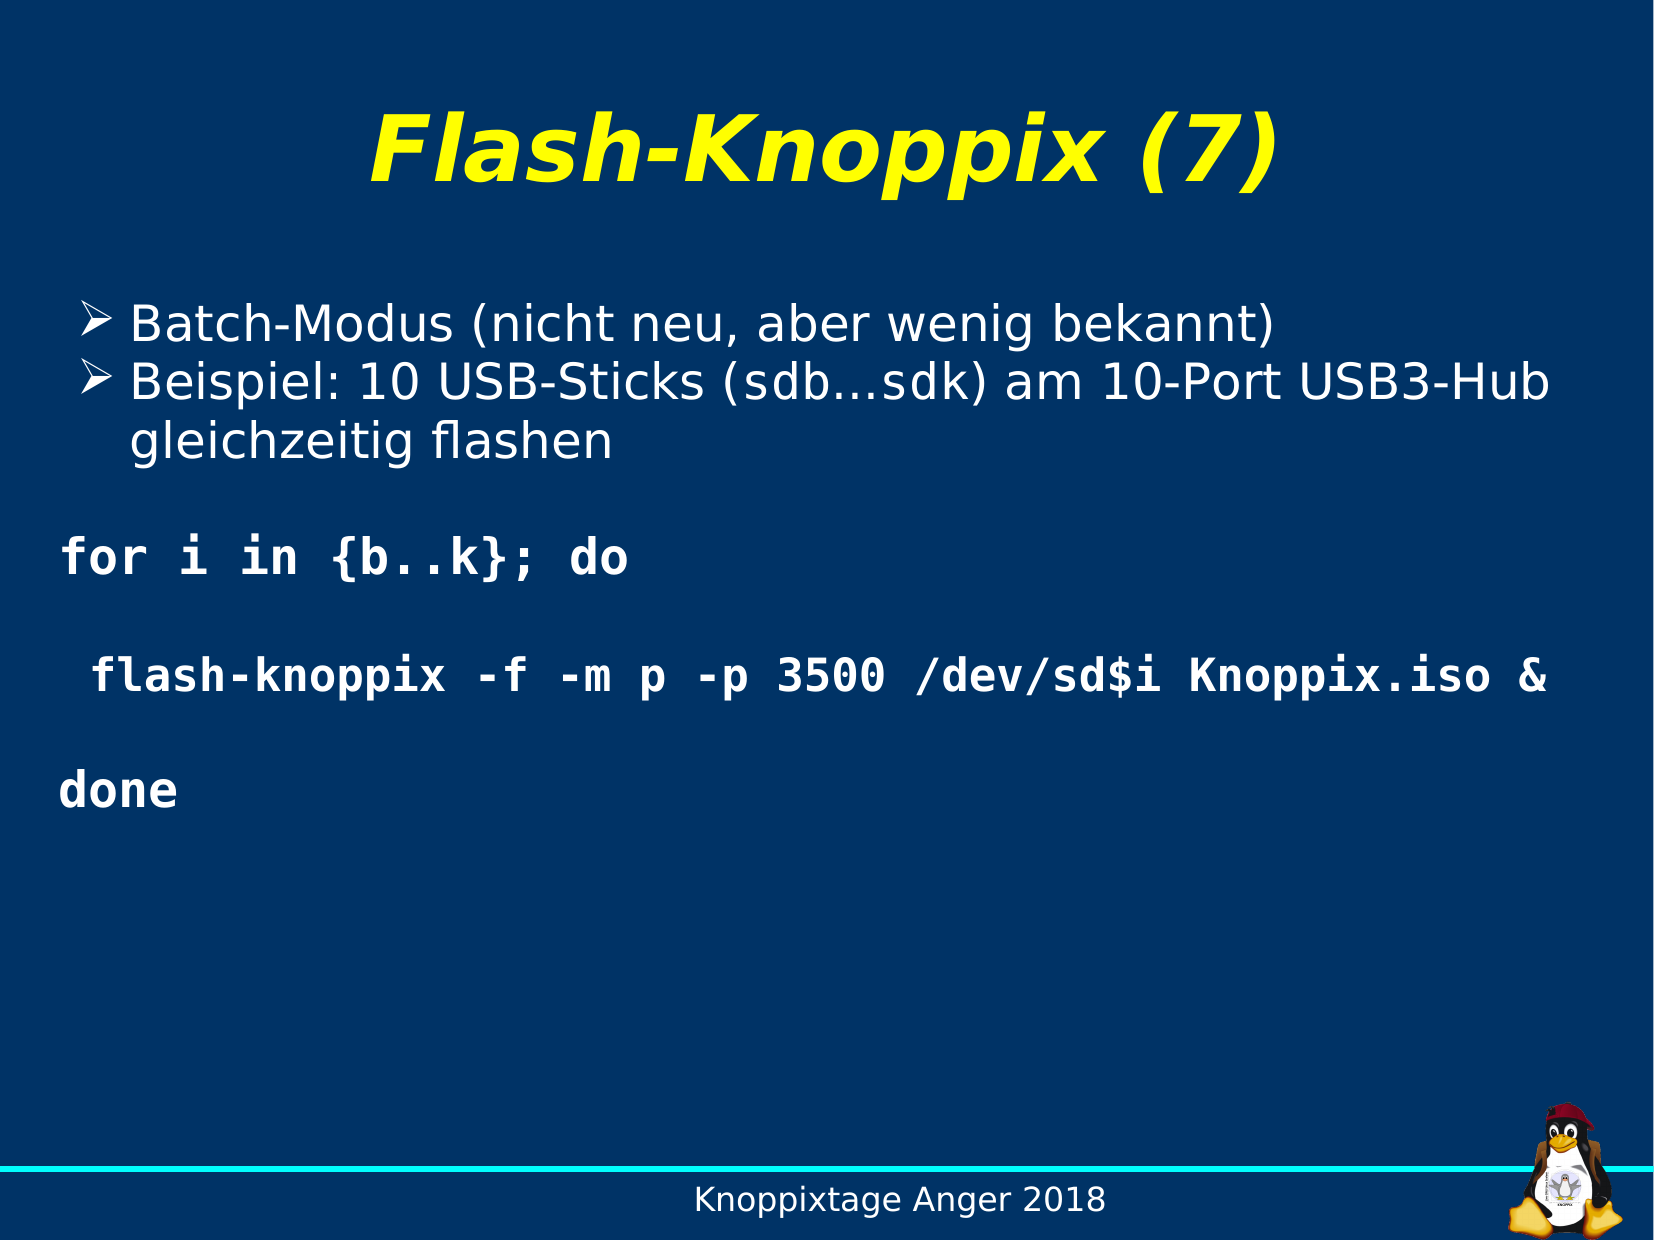

# Flash-Knoppix (7)
Batch-Modus (nicht neu, aber wenig bekannt)
Beispiel: 10 USB-Sticks (sdb...sdk) am 10-Port USB3-Hub gleichzeitig flashen
for i in {b..k}; do
 flash-knoppix -f -m p -p 3500 /dev/sd$i Knoppix.iso &
done